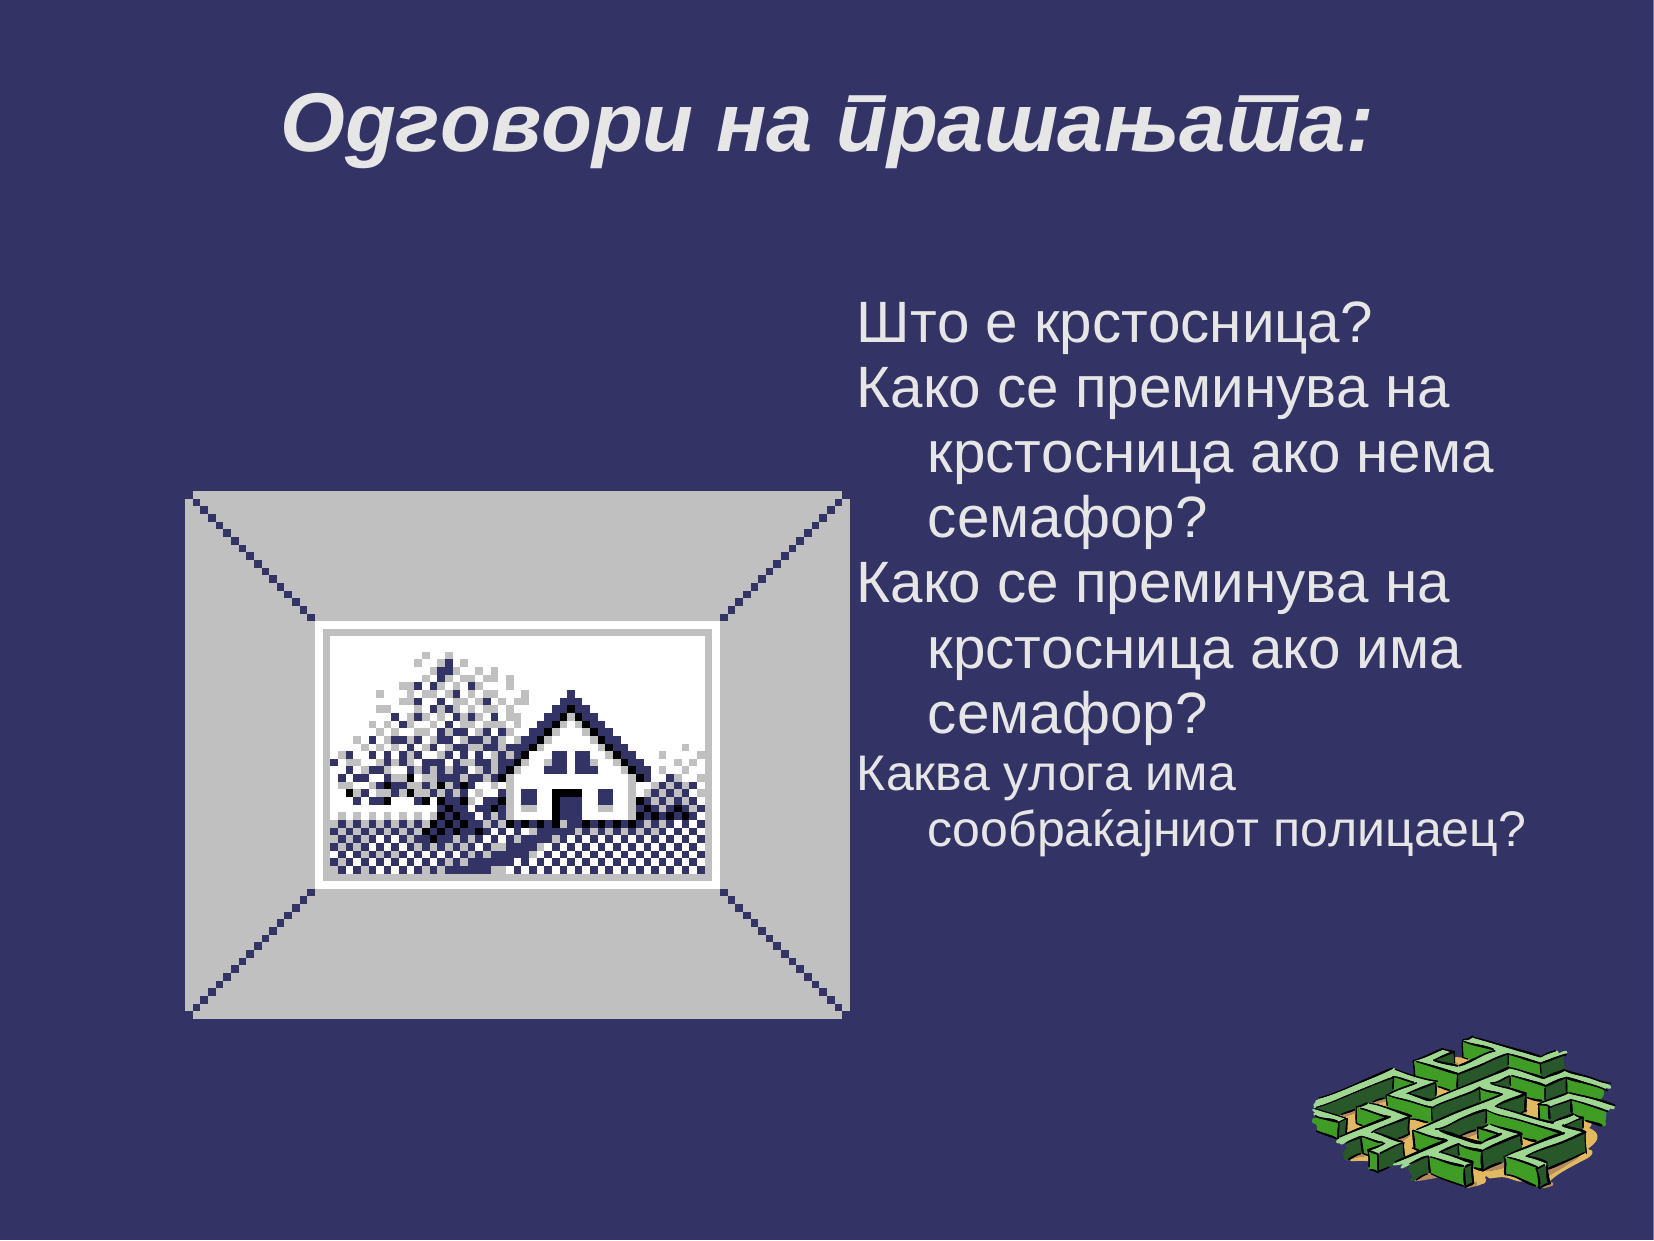

# Одговори на прашањата:
Што е крстосница?
Како се преминува на крстосница ако нема семафор?
Како се преминува на крстосница ако има семафор?
Каква улога има сообраќајниот полицаец?